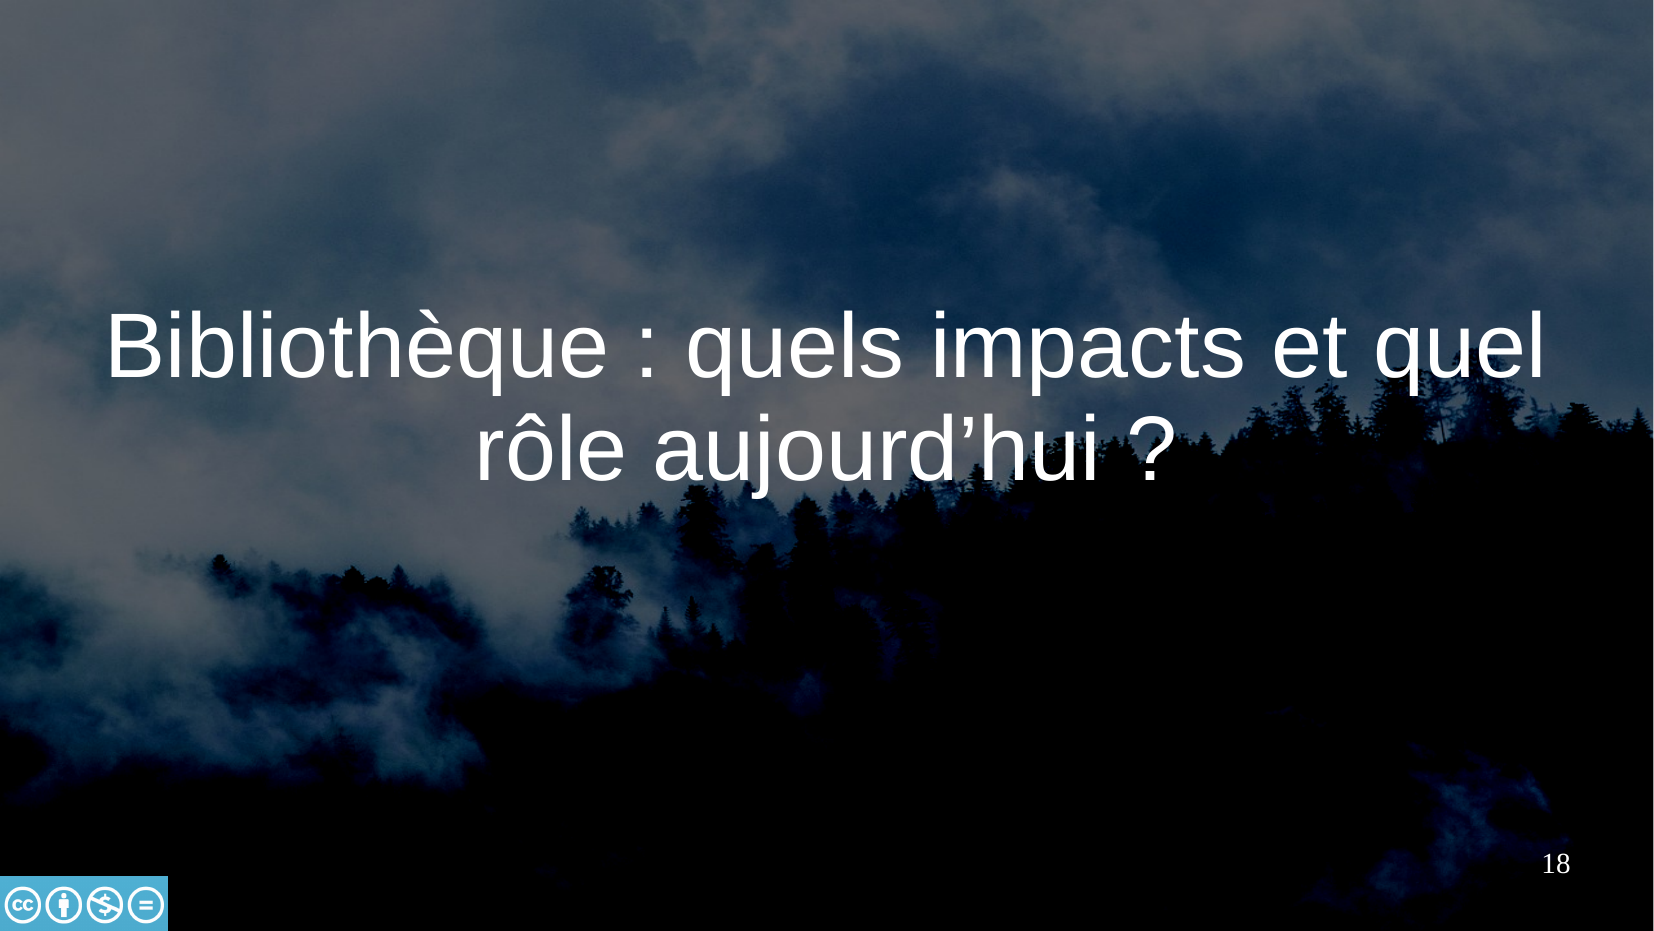

# Bibliothèque : quels impacts et quel rôle aujourd’hui ?
18